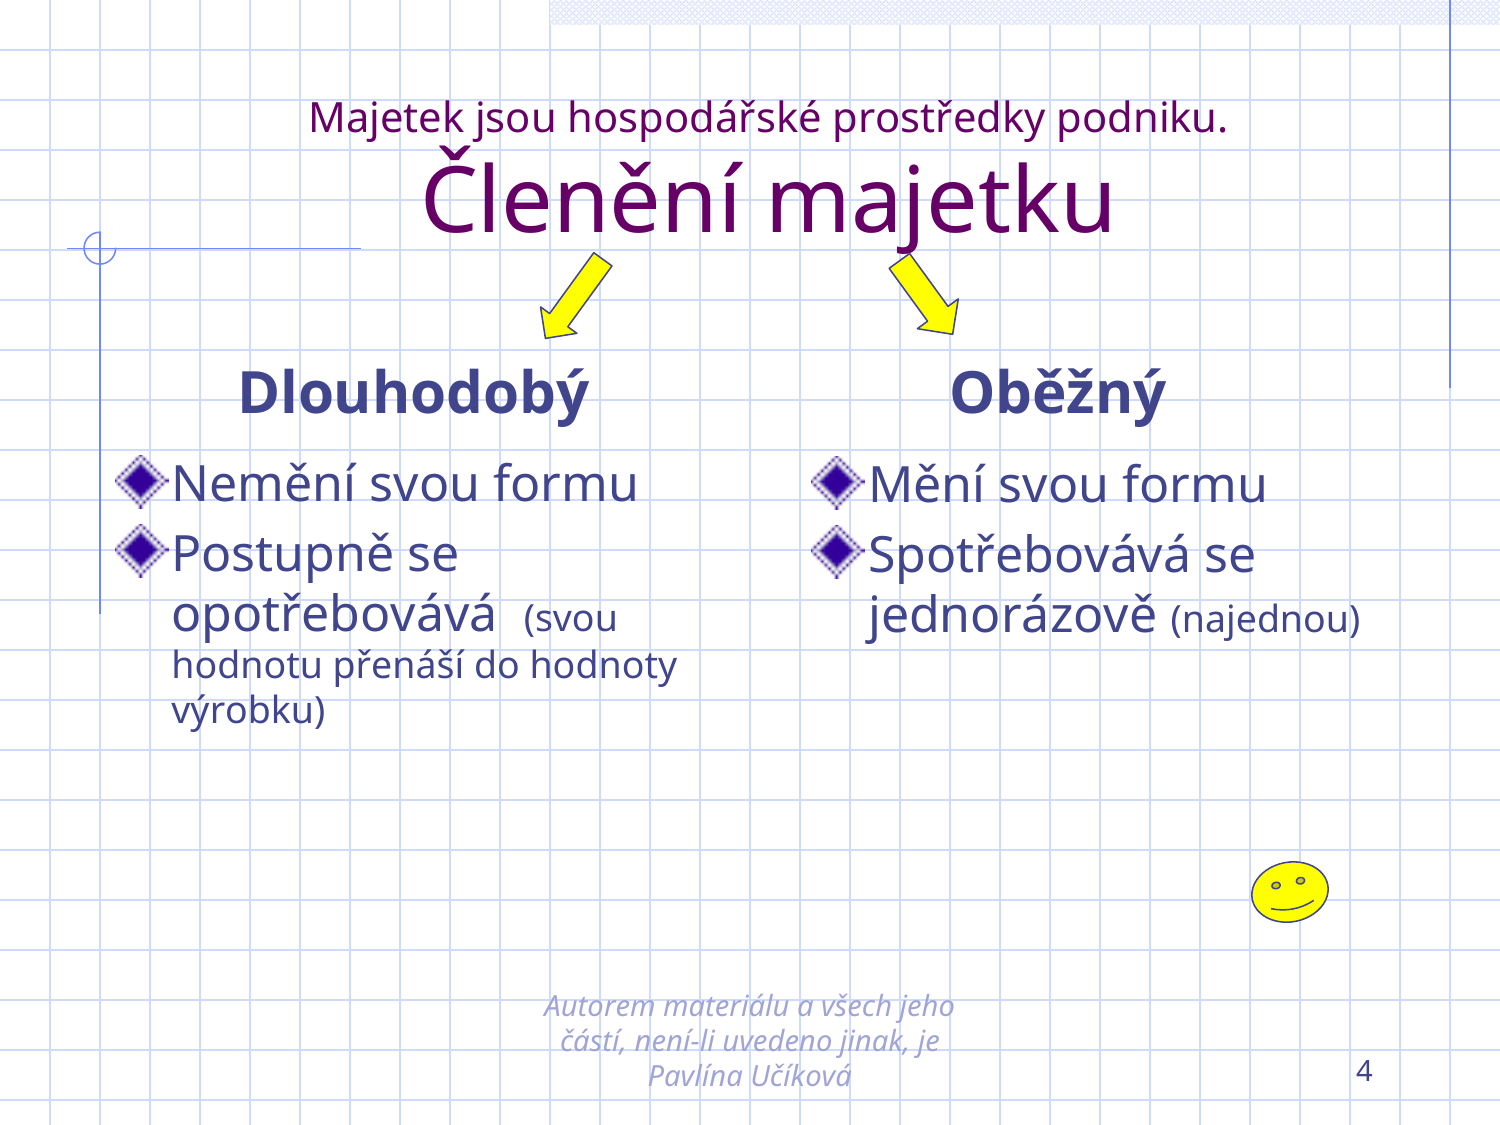

# Majetek jsou hospodářské prostředky podniku. Členění majetku
Dlouhodobý
Oběžný
Nemění svou formu
Postupně se opotřebovává (svou hodnotu přenáší do hodnoty výrobku)
Mění svou formu
Spotřebovává se jednorázově (najednou)
Autorem materiálu a všech jeho částí, není-li uvedeno jinak, je Pavlína Učíková